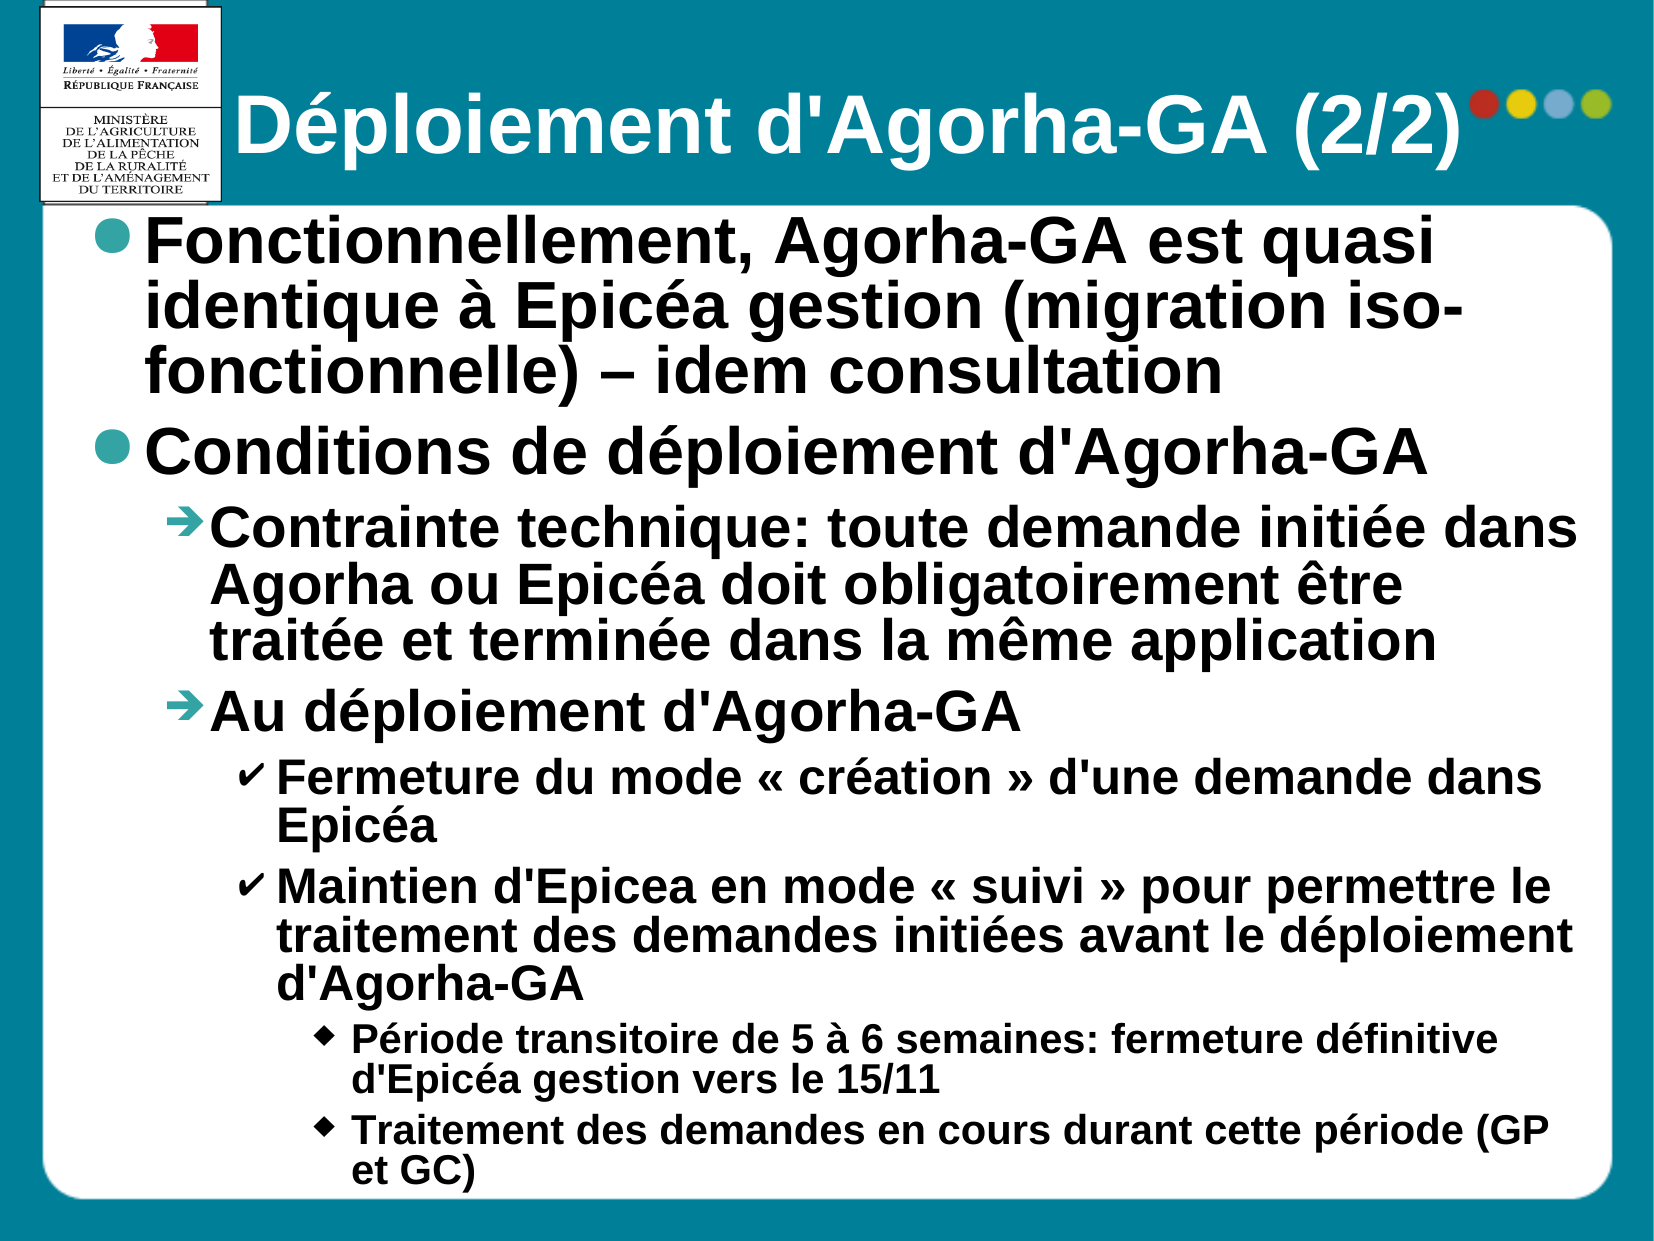

# Déploiement d'Agorha-GA (2/2)
Fonctionnellement, Agorha-GA est quasi identique à Epicéa gestion (migration iso-fonctionnelle) – idem consultation
Conditions de déploiement d'Agorha-GA
Contrainte technique: toute demande initiée dans Agorha ou Epicéa doit obligatoirement être traitée et terminée dans la même application
Au déploiement d'Agorha-GA
Fermeture du mode « création » d'une demande dans Epicéa
Maintien d'Epicea en mode « suivi » pour permettre le traitement des demandes initiées avant le déploiement d'Agorha-GA
Période transitoire de 5 à 6 semaines: fermeture définitive d'Epicéa gestion vers le 15/11
Traitement des demandes en cours durant cette période (GP et GC)